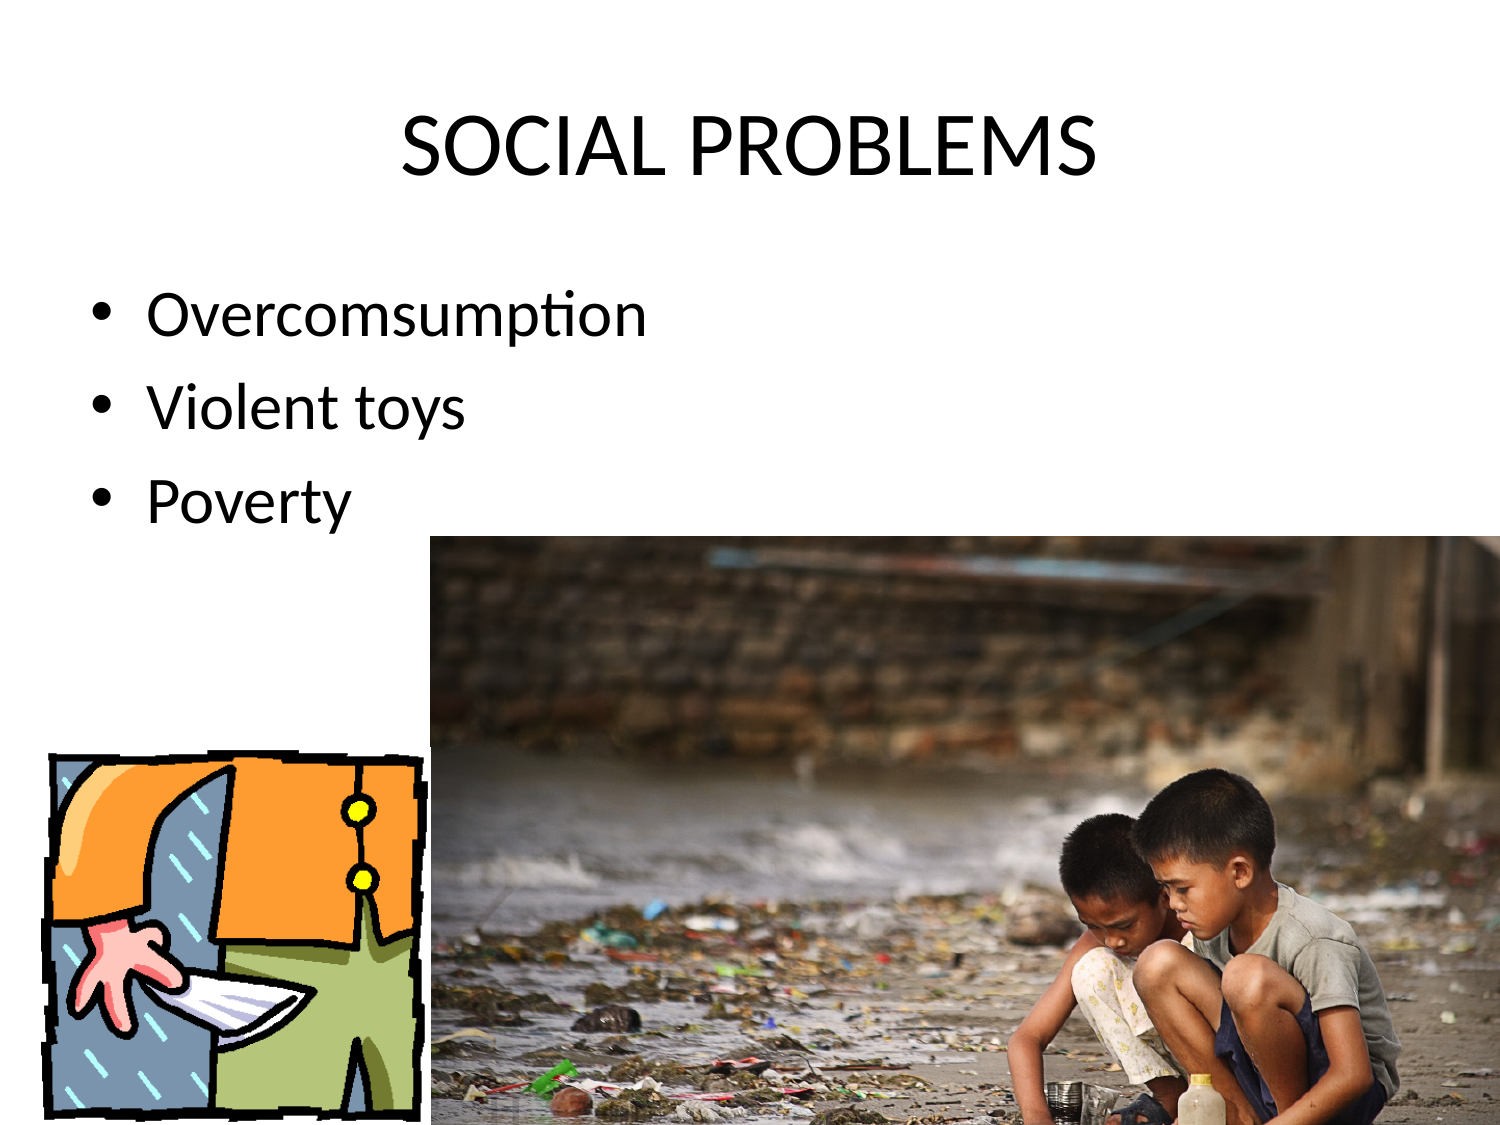

# SOCIAL PROBLEMS
Overcomsumption
Violent toys
Poverty